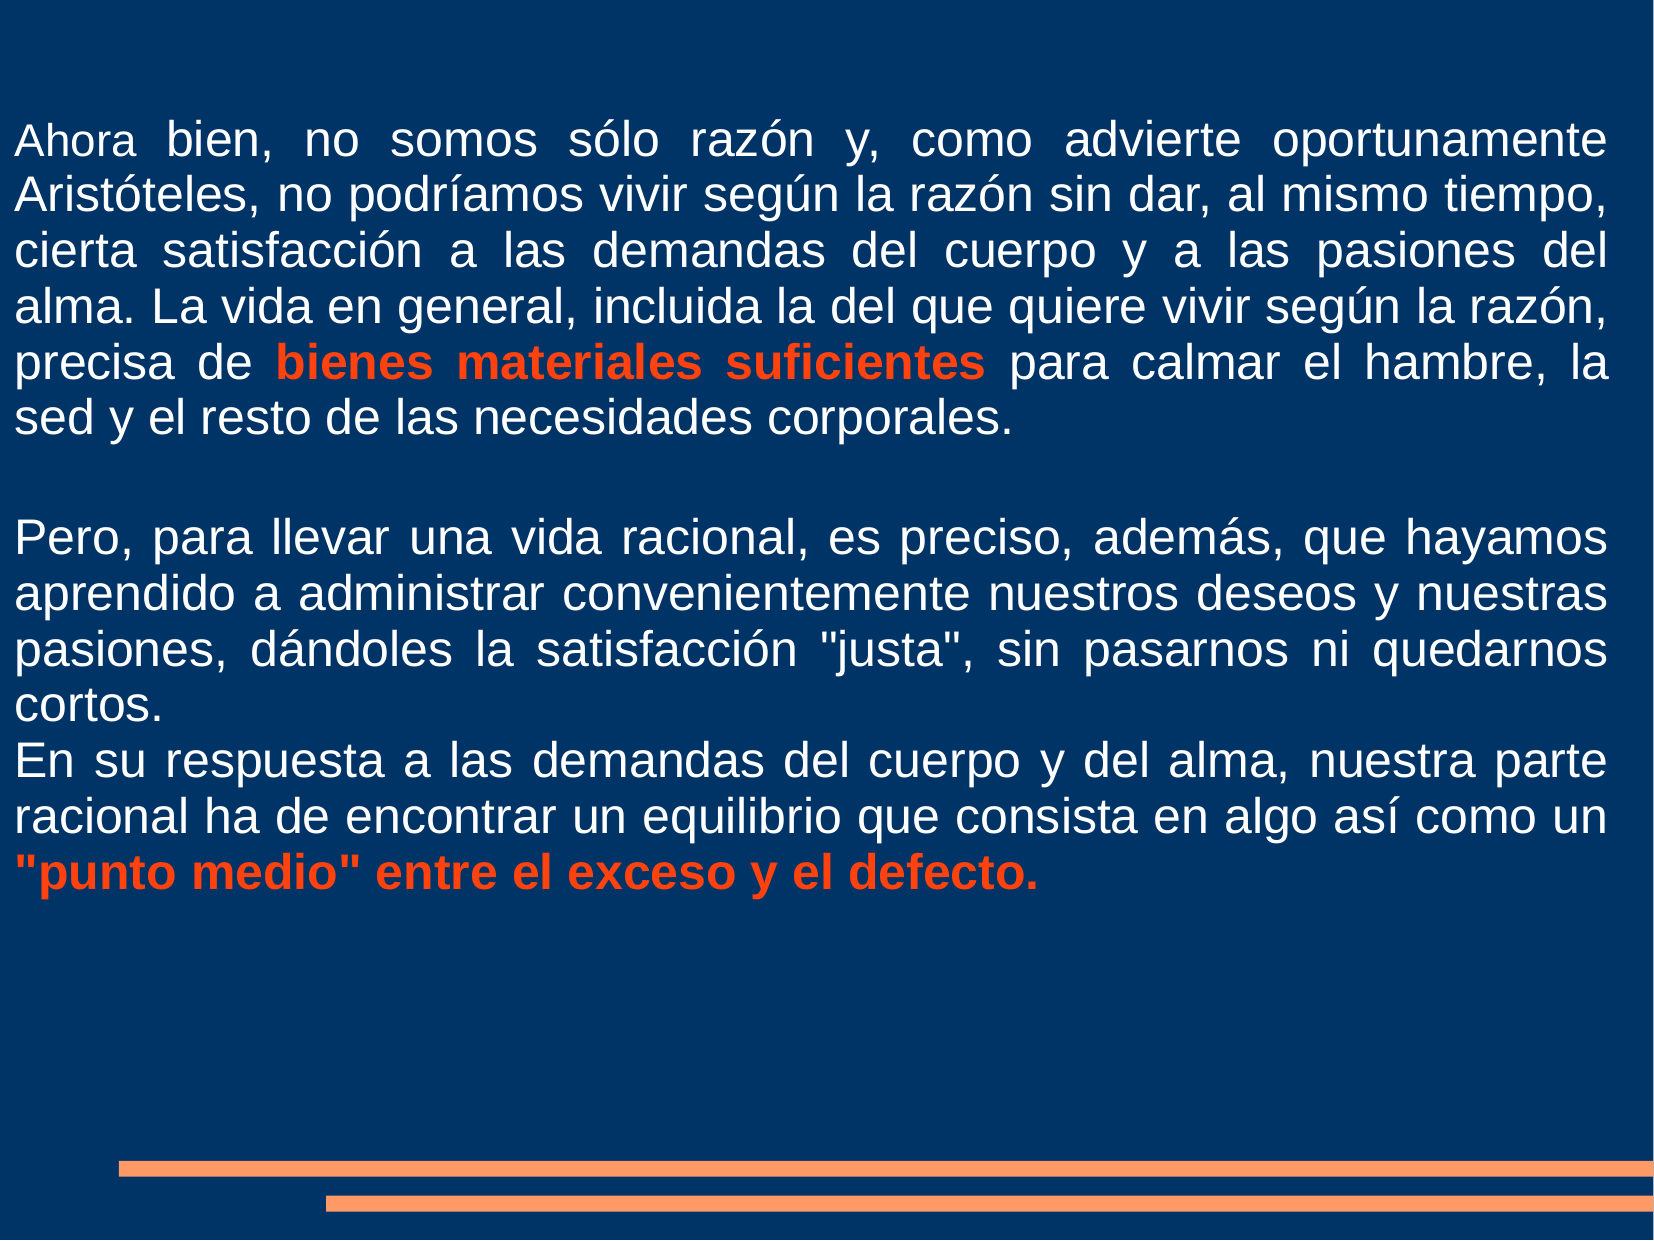

Ahora bien, no somos sólo razón y, como advierte oportunamente Aristóteles, no podríamos vivir según la razón sin dar, al mismo tiempo, cierta satisfacción a las demandas del cuerpo y a las pasiones del alma. La vida en general, incluida la del que quiere vivir según la razón, precisa de bienes materiales suficientes para calmar el hambre, la sed y el resto de las necesidades corporales.
#
Pero, para llevar una vida racional, es preciso, además, que hayamos aprendido a administrar convenientemente nuestros deseos y nuestras pasiones, dándoles la satisfacción "justa", sin pasarnos ni quedarnos cortos.
En su respuesta a las demandas del cuerpo y del alma, nuestra parte racional ha de encontrar un equilibrio que consista en algo así como un "punto medio" entre el exceso y el defecto.